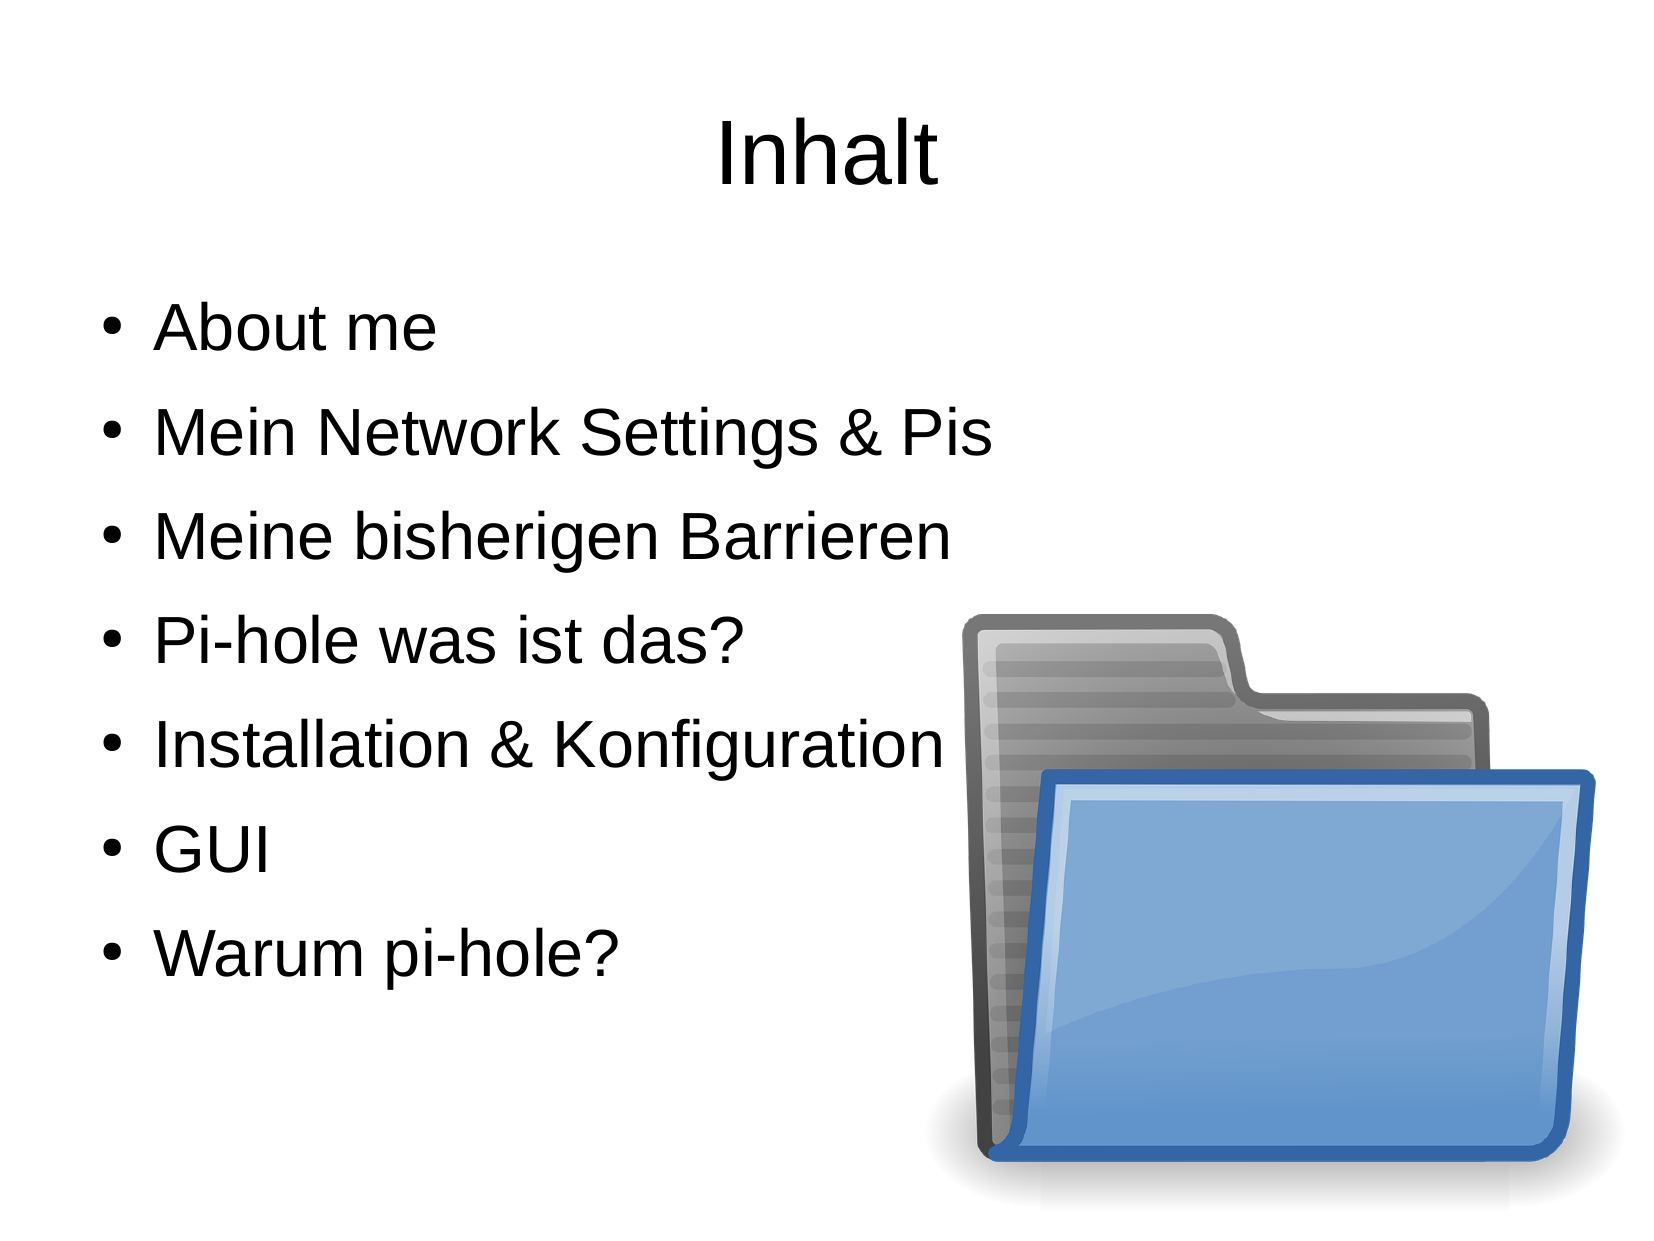

# Inhalt
About me
Mein Network Settings & Pis
Meine bisherigen Barrieren
Pi-hole was ist das?
Installation & Konfiguration
GUI
Warum pi-hole?